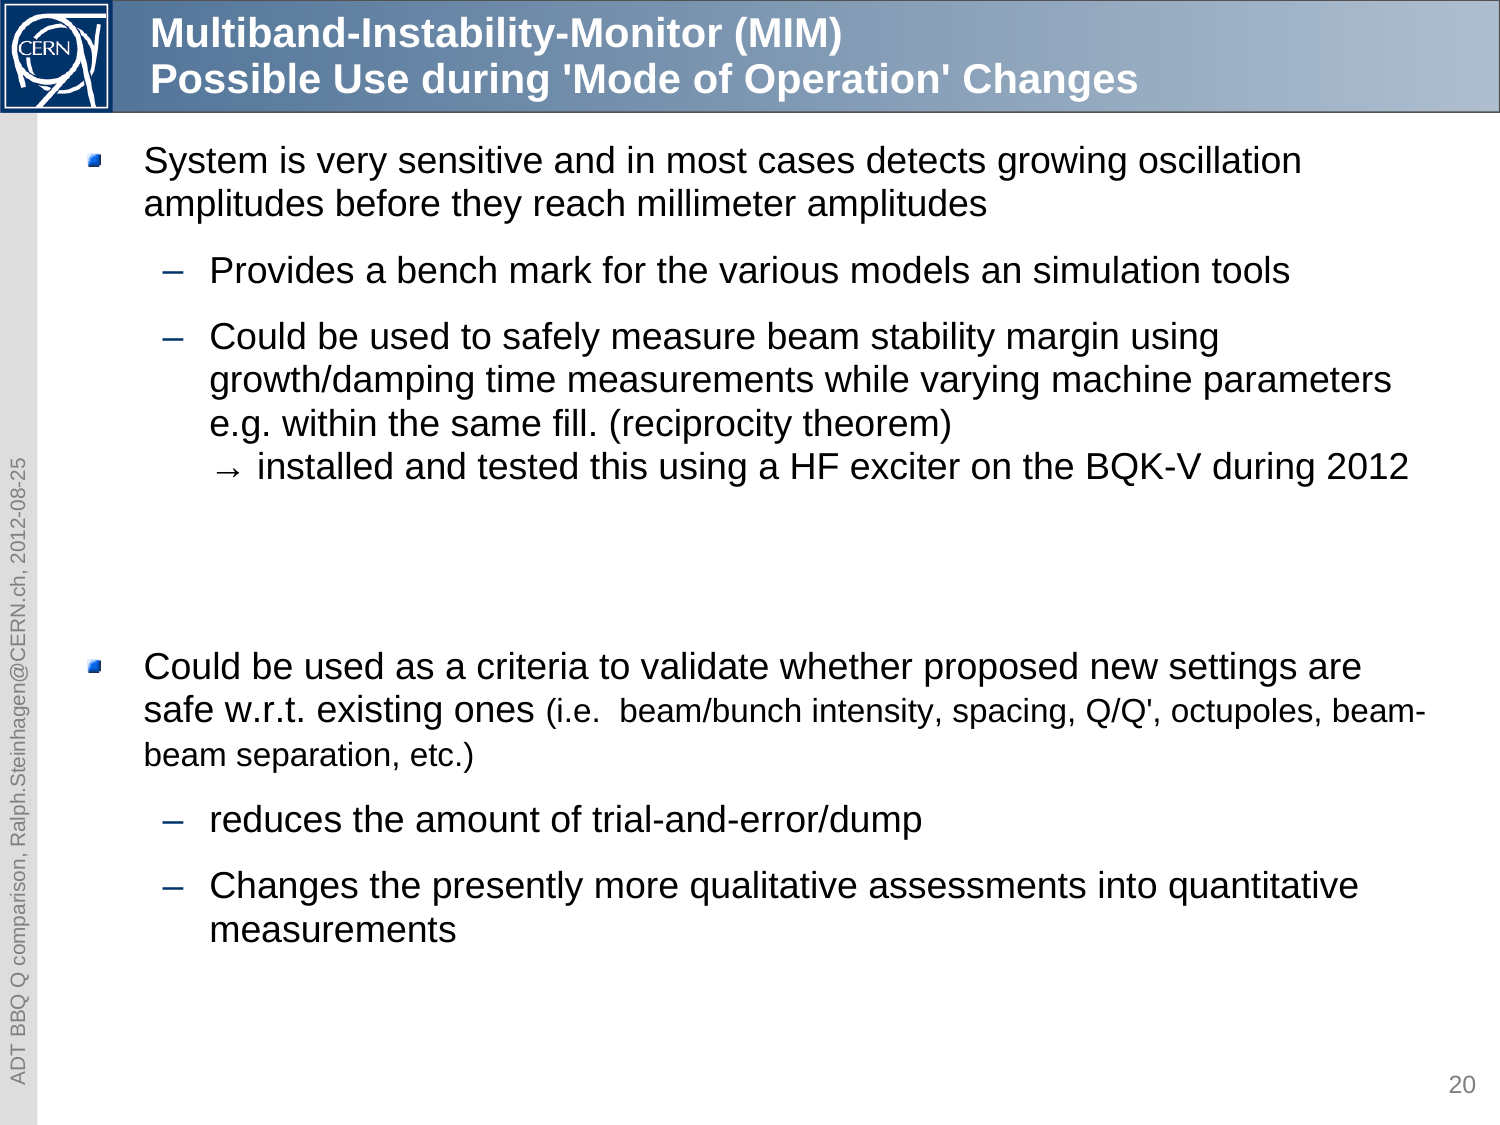

# Multiband-Instability-Monitor (MIM) Possible Use during 'Mode of Operation' Changes
System is very sensitive and in most cases detects growing oscillation amplitudes before they reach millimeter amplitudes
Provides a bench mark for the various models an simulation tools
Could be used to safely measure beam stability margin using growth/damping time measurements while varying machine parameters e.g. within the same fill. (reciprocity theorem) 				→ installed and tested this using a HF exciter on the BQK-V during 2012
Could be used as a criteria to validate whether proposed new settings are safe w.r.t. existing ones (i.e. beam/bunch intensity, spacing, Q/Q', octupoles, beam-beam separation, etc.)
reduces the amount of trial-and-error/dump
Changes the presently more qualitative assessments into quantitative measurements